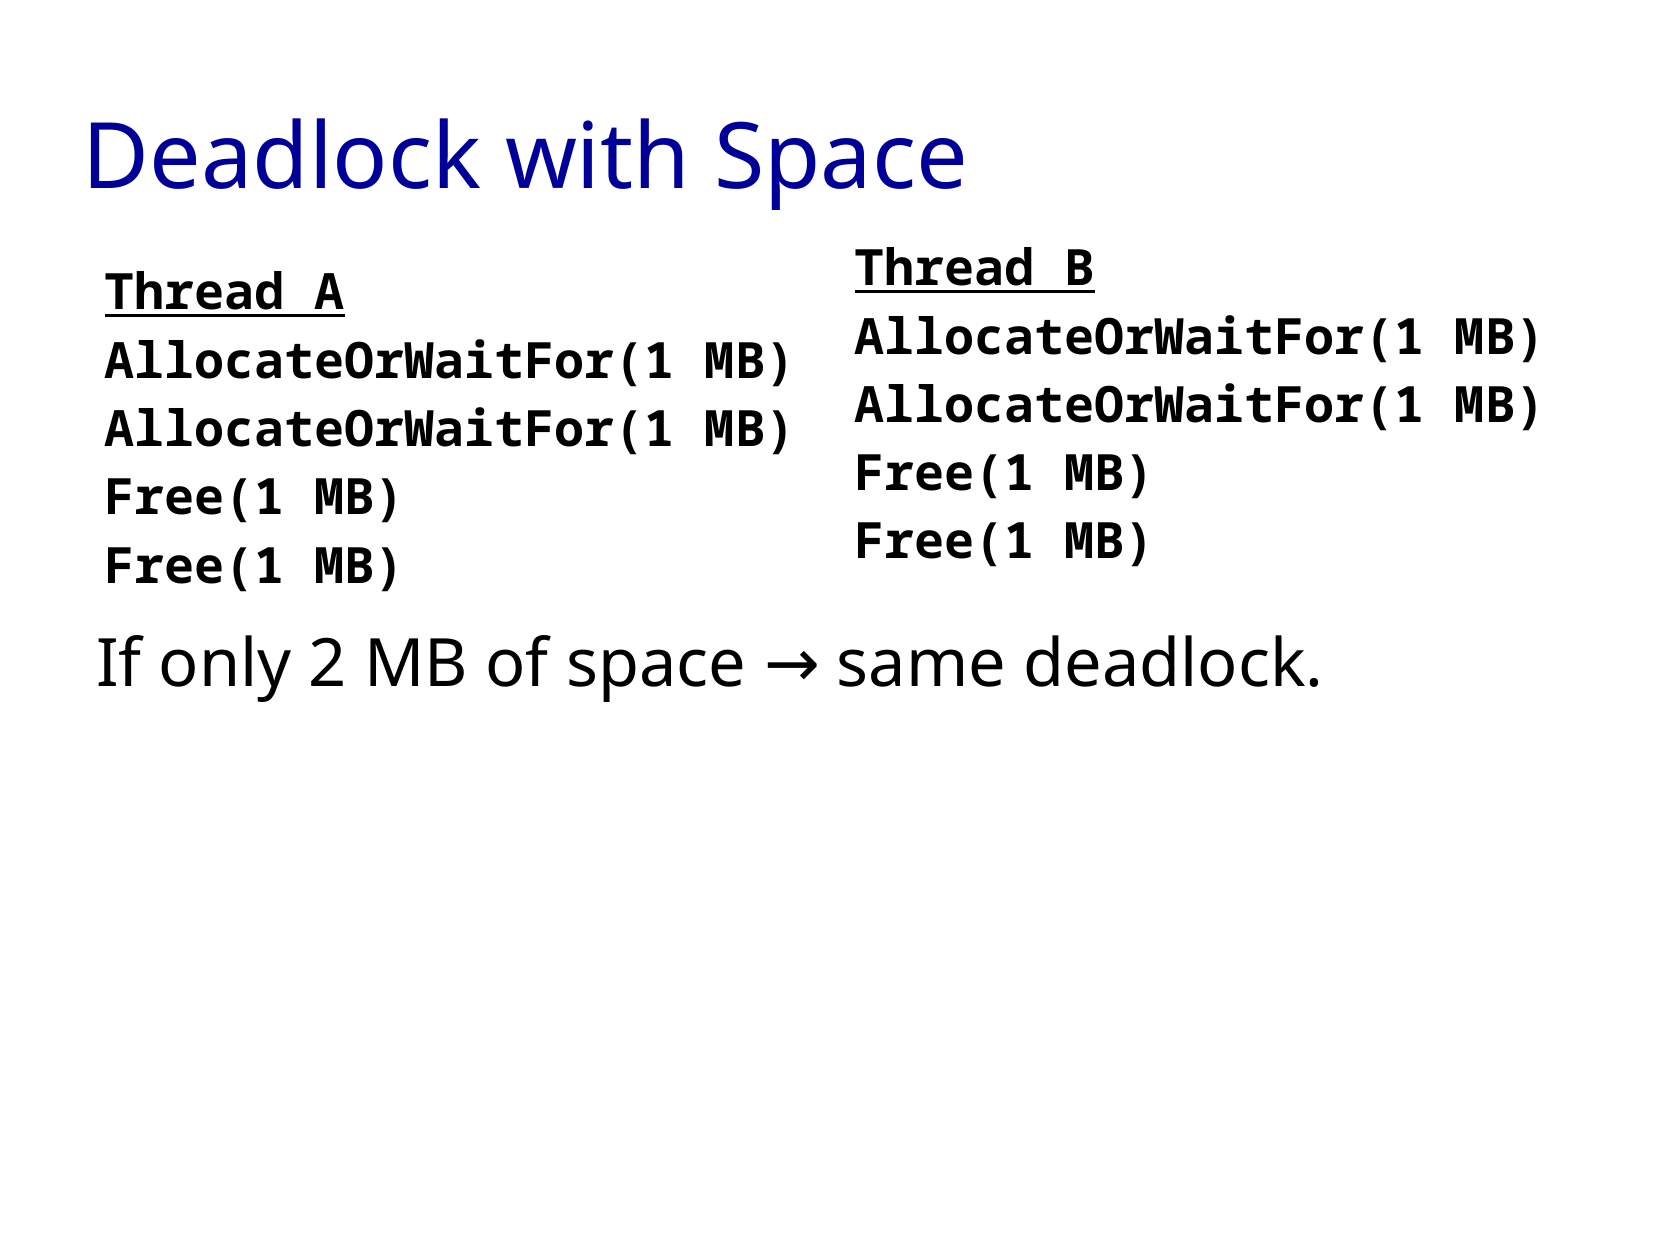

# Deadlock with Space
Thread B
AllocateOrWaitFor(1 MB)
AllocateOrWaitFor(1 MB)
Free(1 MB)
Free(1 MB)
Thread A
AllocateOrWaitFor(1 MB)
AllocateOrWaitFor(1 MB)
Free(1 MB)
Free(1 MB)
If only 2 MB of space → same deadlock.